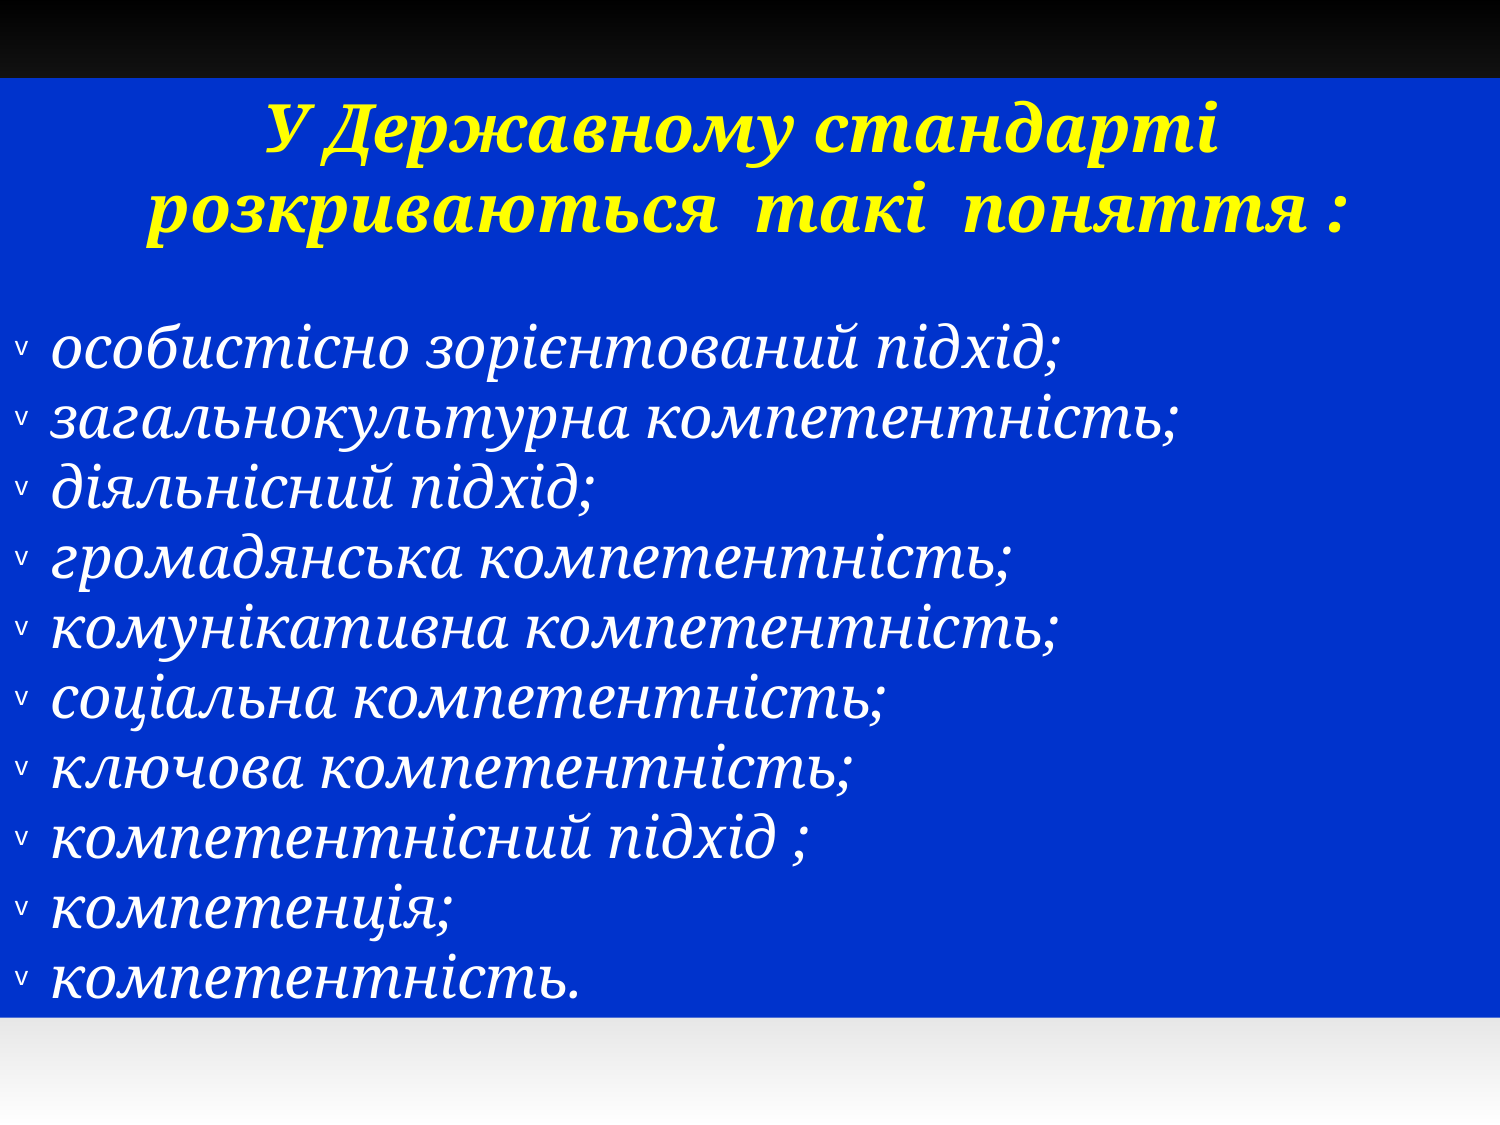

#
У Державному стандарті розкриваються такі поняття :
особистісно зорієнтований підхід;
загальнокультурна компетентність;
діяльнісний підхід;
громадянська компетентність;
комунікативна компетентність;
соціальна компетентність;
ключова компетентність;
компетентнісний підхід ;
компетенція;
компетентність.